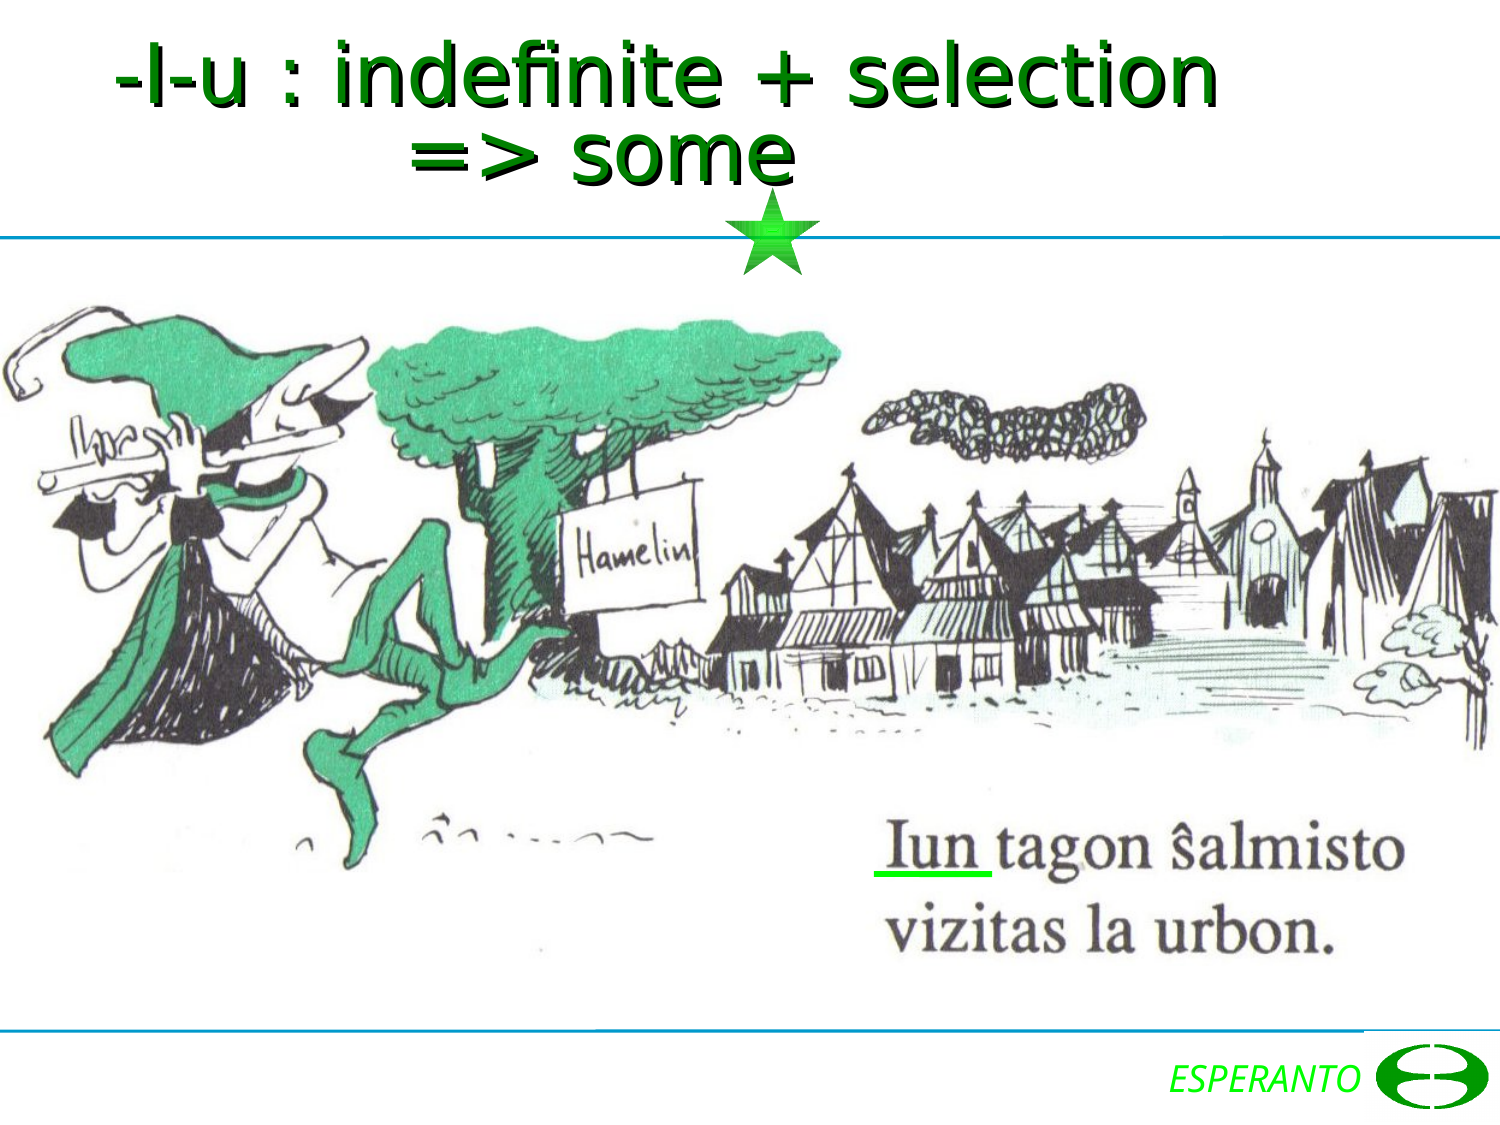

# -I-u : indefinite + selection => some